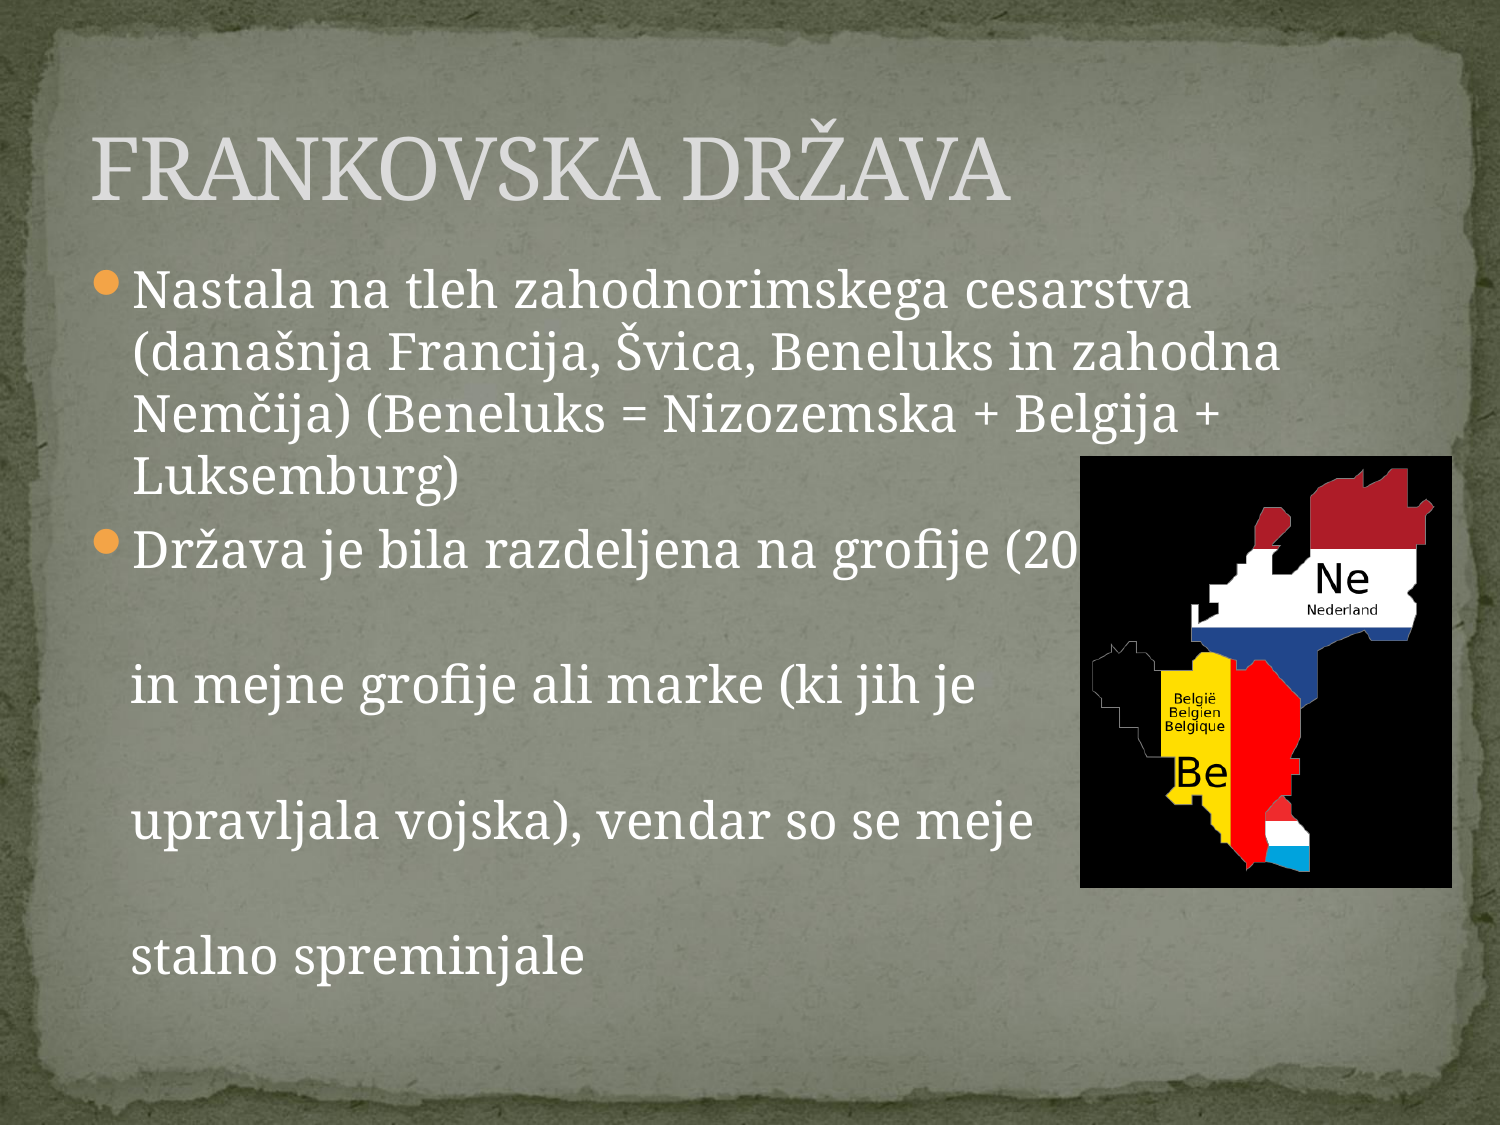

FRANKOVSKA DRŽAVA
# Nastala na tleh zahodnorimskega cesarstva (današnja Francija, Švica, Beneluks in zahodna Nemčija) (Beneluks = Nizozemska + Belgija + Luksemburg)
Država je bila razdeljena na grofije (200)
 in mejne grofije ali marke (ki jih je
 upravljala vojska), vendar so se meje
 stalno spreminjale